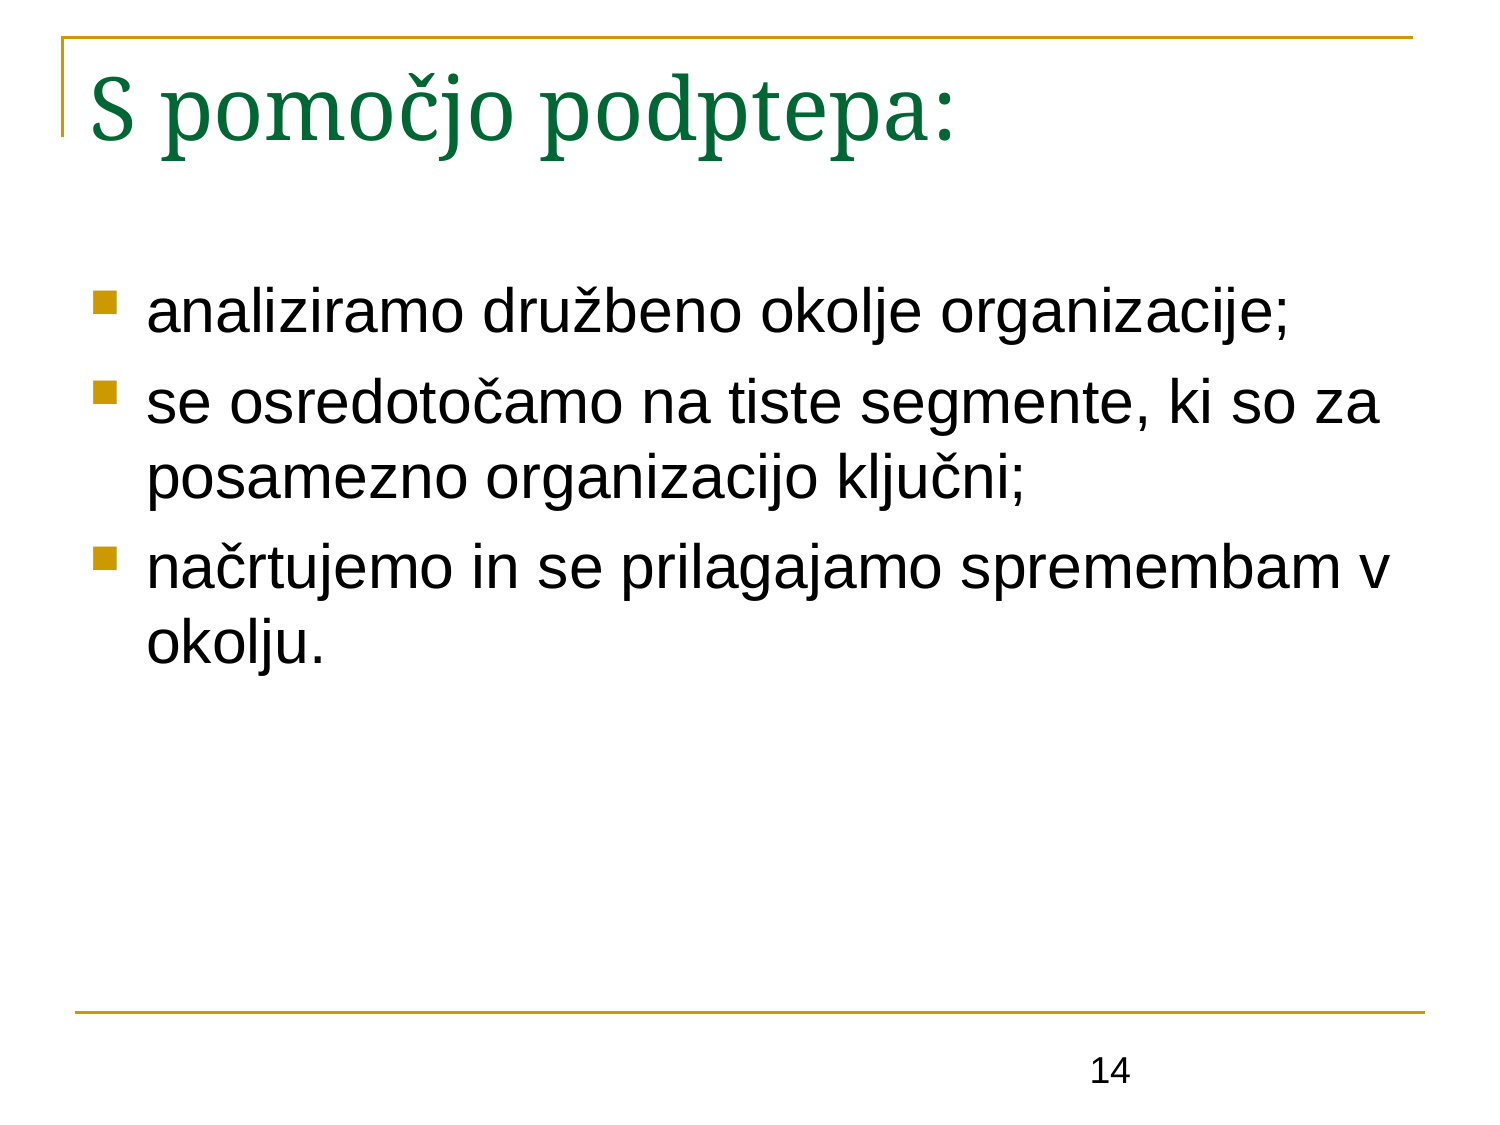

# S pomočjo podptepa:
analiziramo družbeno okolje organizacije;
se osredotočamo na tiste segmente, ki so za posamezno organizacijo ključni;
načrtujemo in se prilagajamo spremembam v okolju.
14